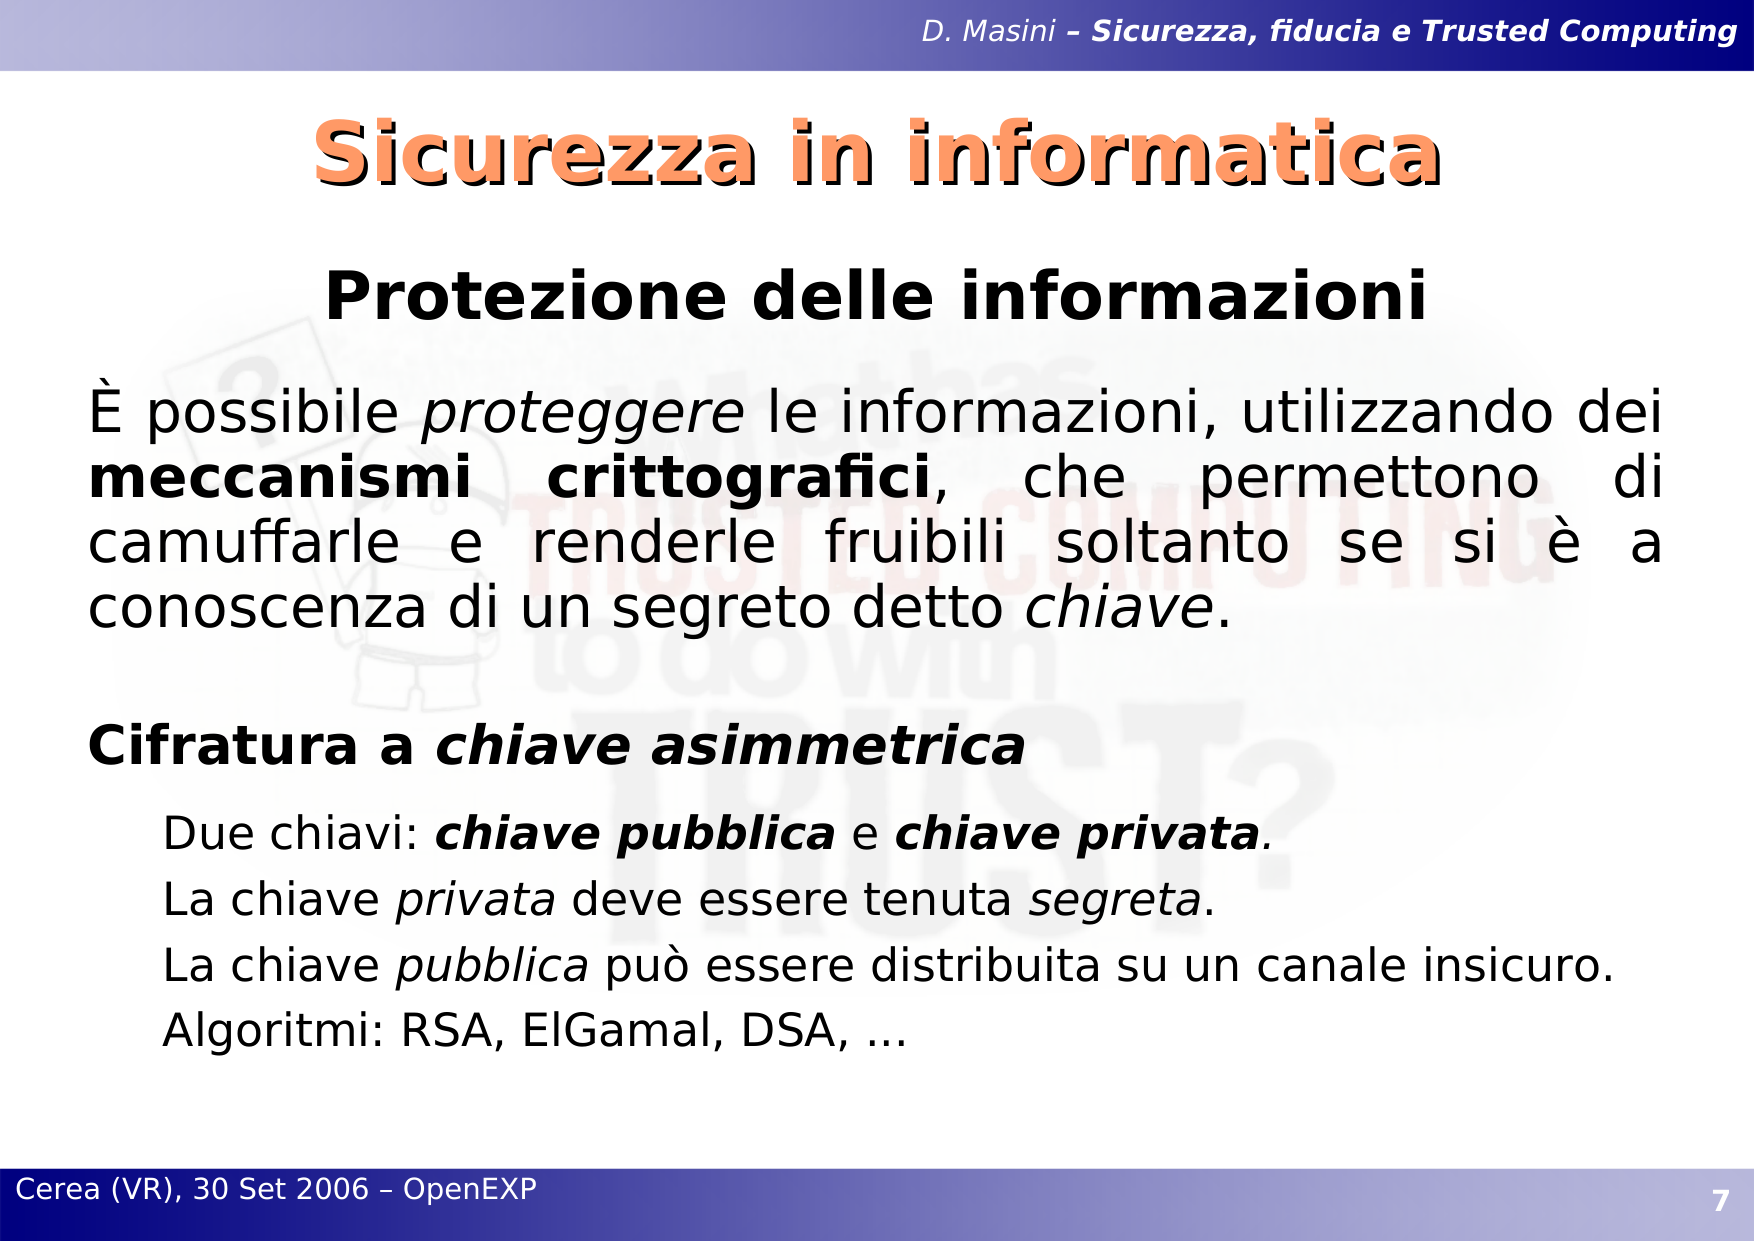

D. Masini – Sicurezza, fiducia e Trusted Computing
# Sicurezza in informatica
Protezione delle informazioni
È possibile proteggere le informazioni, utilizzando dei meccanismi crittografici, che permettono di camuffarle e renderle fruibili soltanto se si è a conoscenza di un segreto detto chiave.
Cifratura a chiave asimmetrica
Due chiavi: chiave pubblica e chiave privata.
La chiave privata deve essere tenuta segreta.
La chiave pubblica può essere distribuita su un canale insicuro.
Algoritmi: RSA, ElGamal, DSA, ...
Cerea (VR), 30 Set 2006 – OpenEXP